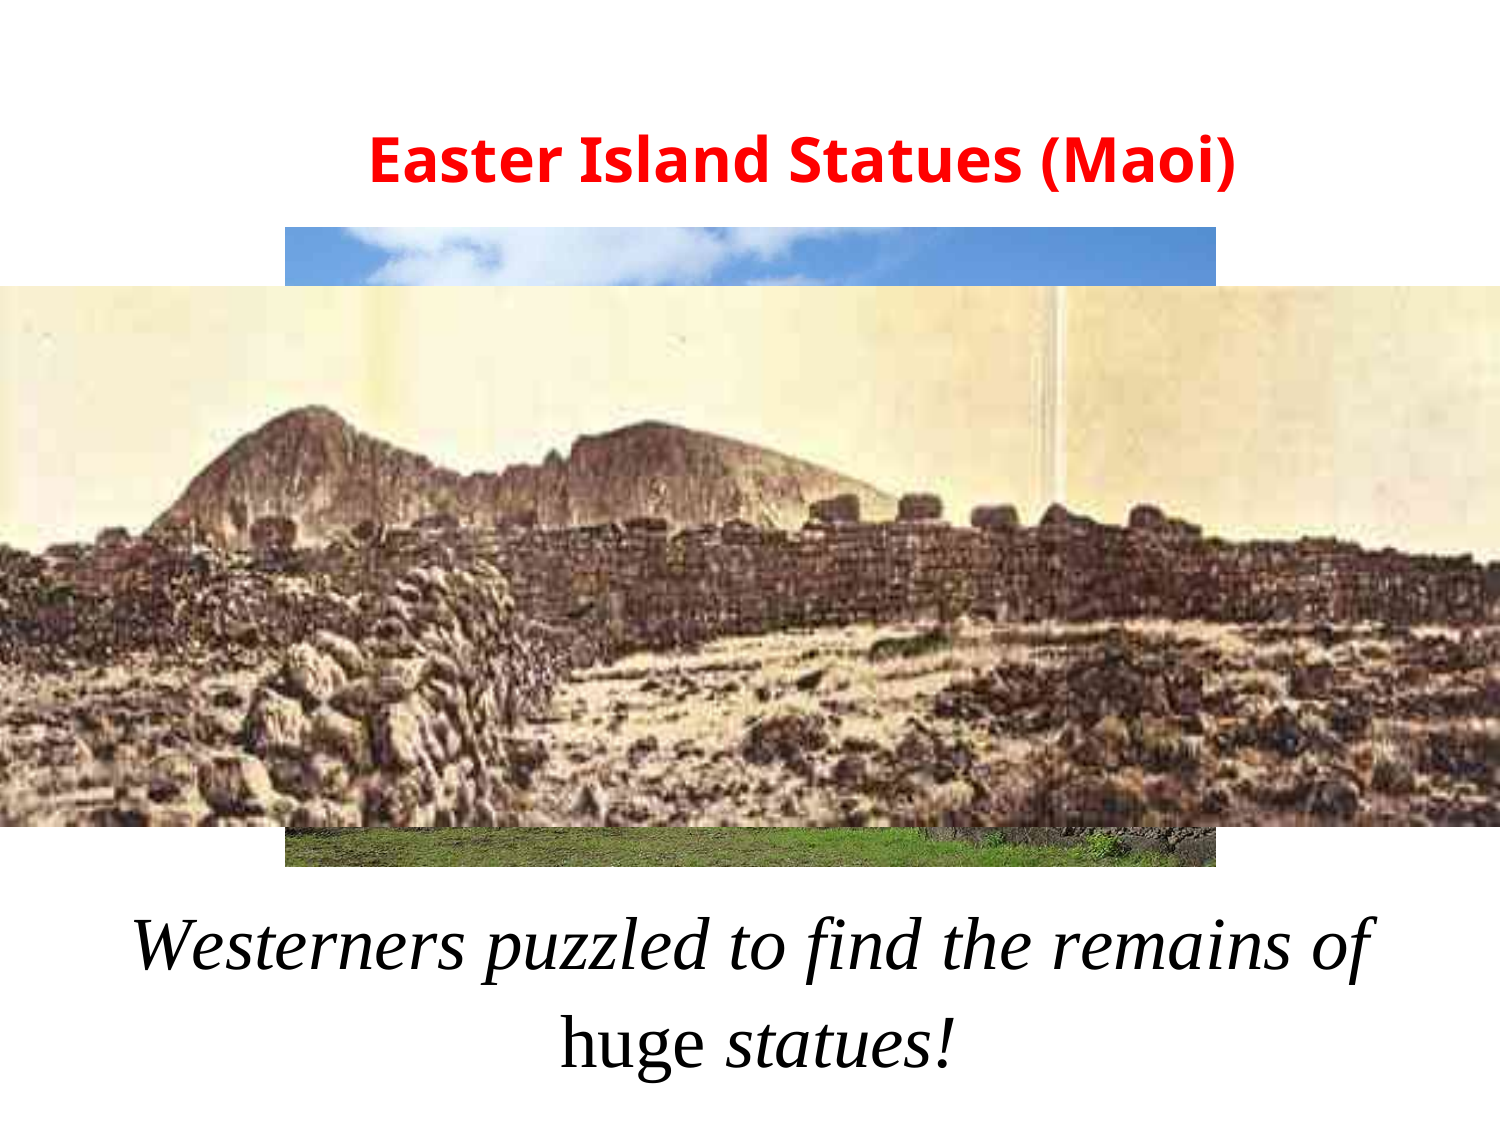

Easter Island Statues (Maoi)
Westerners puzzled to find the remains of
 huge statues!